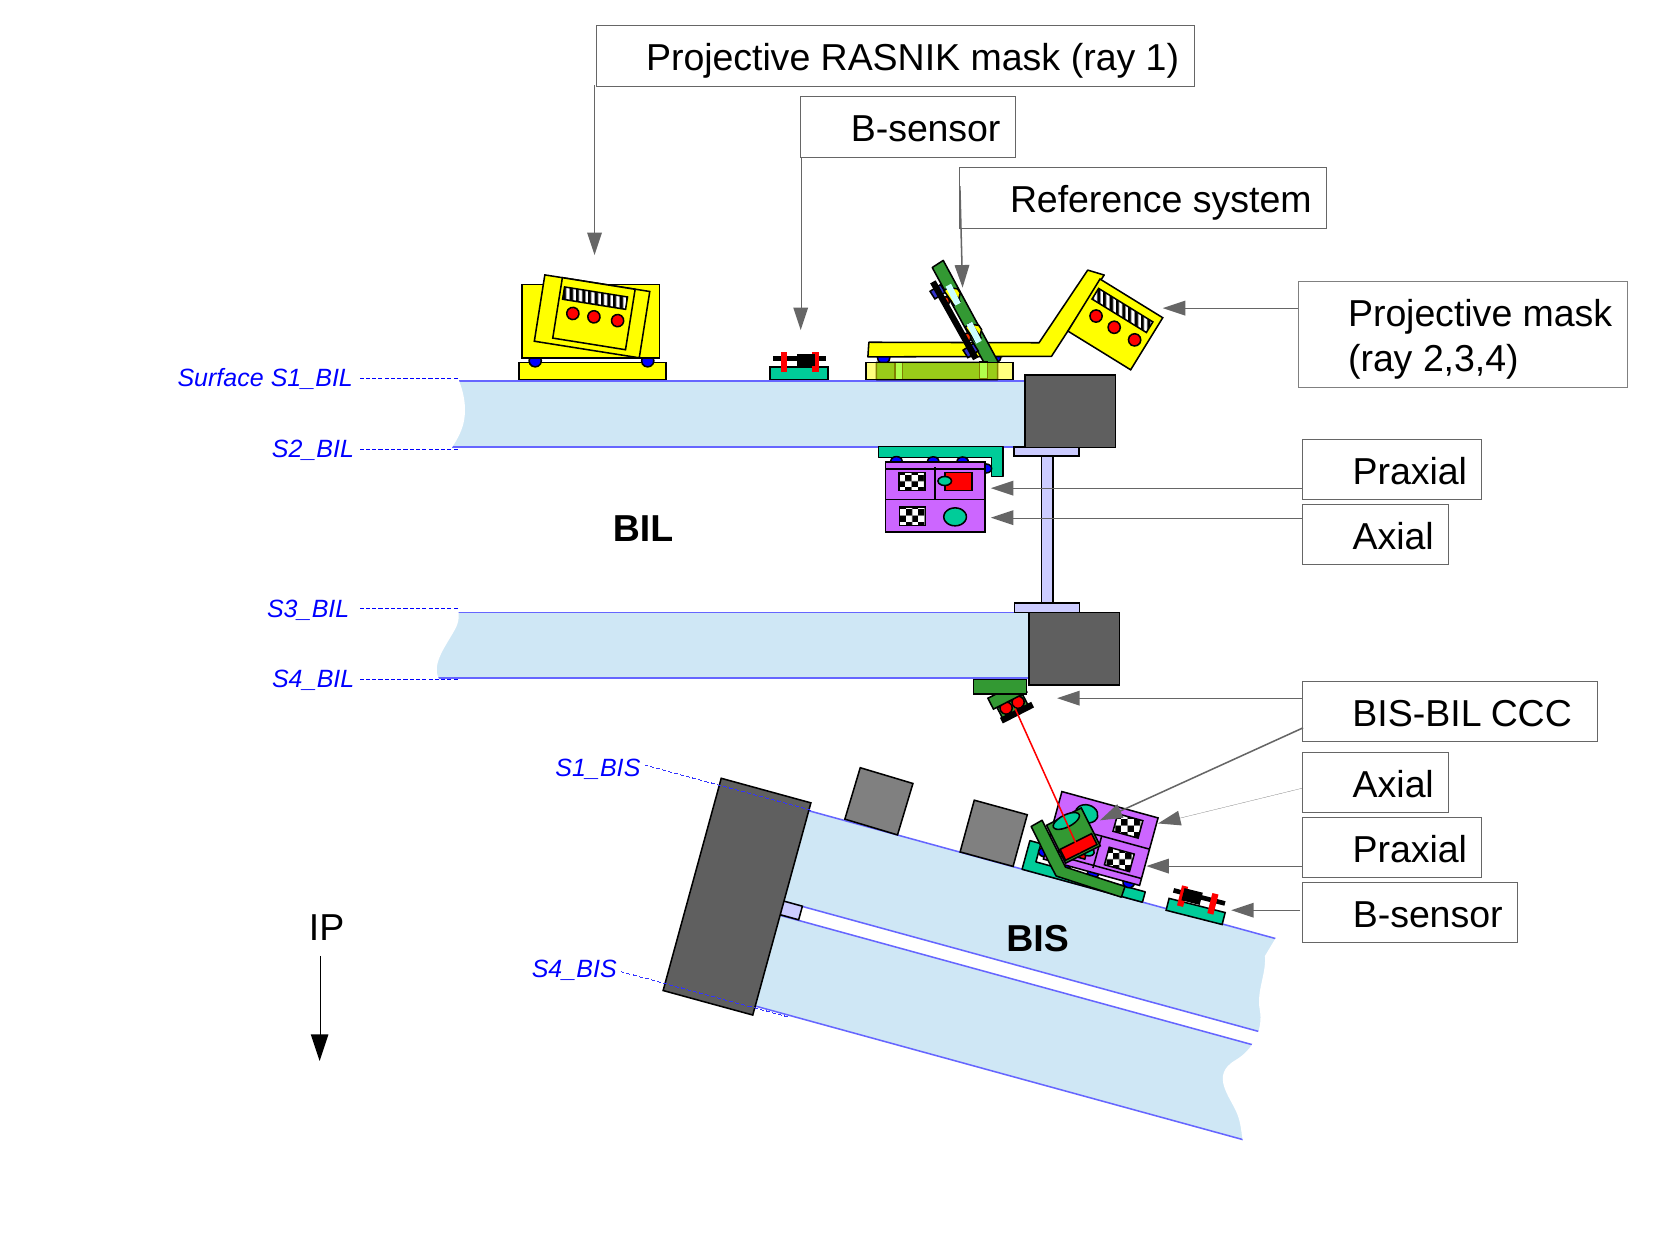

Projective RASNIK mask (ray 1)
B-sensor
Reference system
Projective mask
(ray 2,3,4)
Surface S1_BIL
S2_BIL
Praxial
BIL
Axial
 S3_BIL
S4_BIL
BIS-BIL CCC
S1_BIS
Axial
Praxial
B-sensor
IP
BIS
S4_BIS